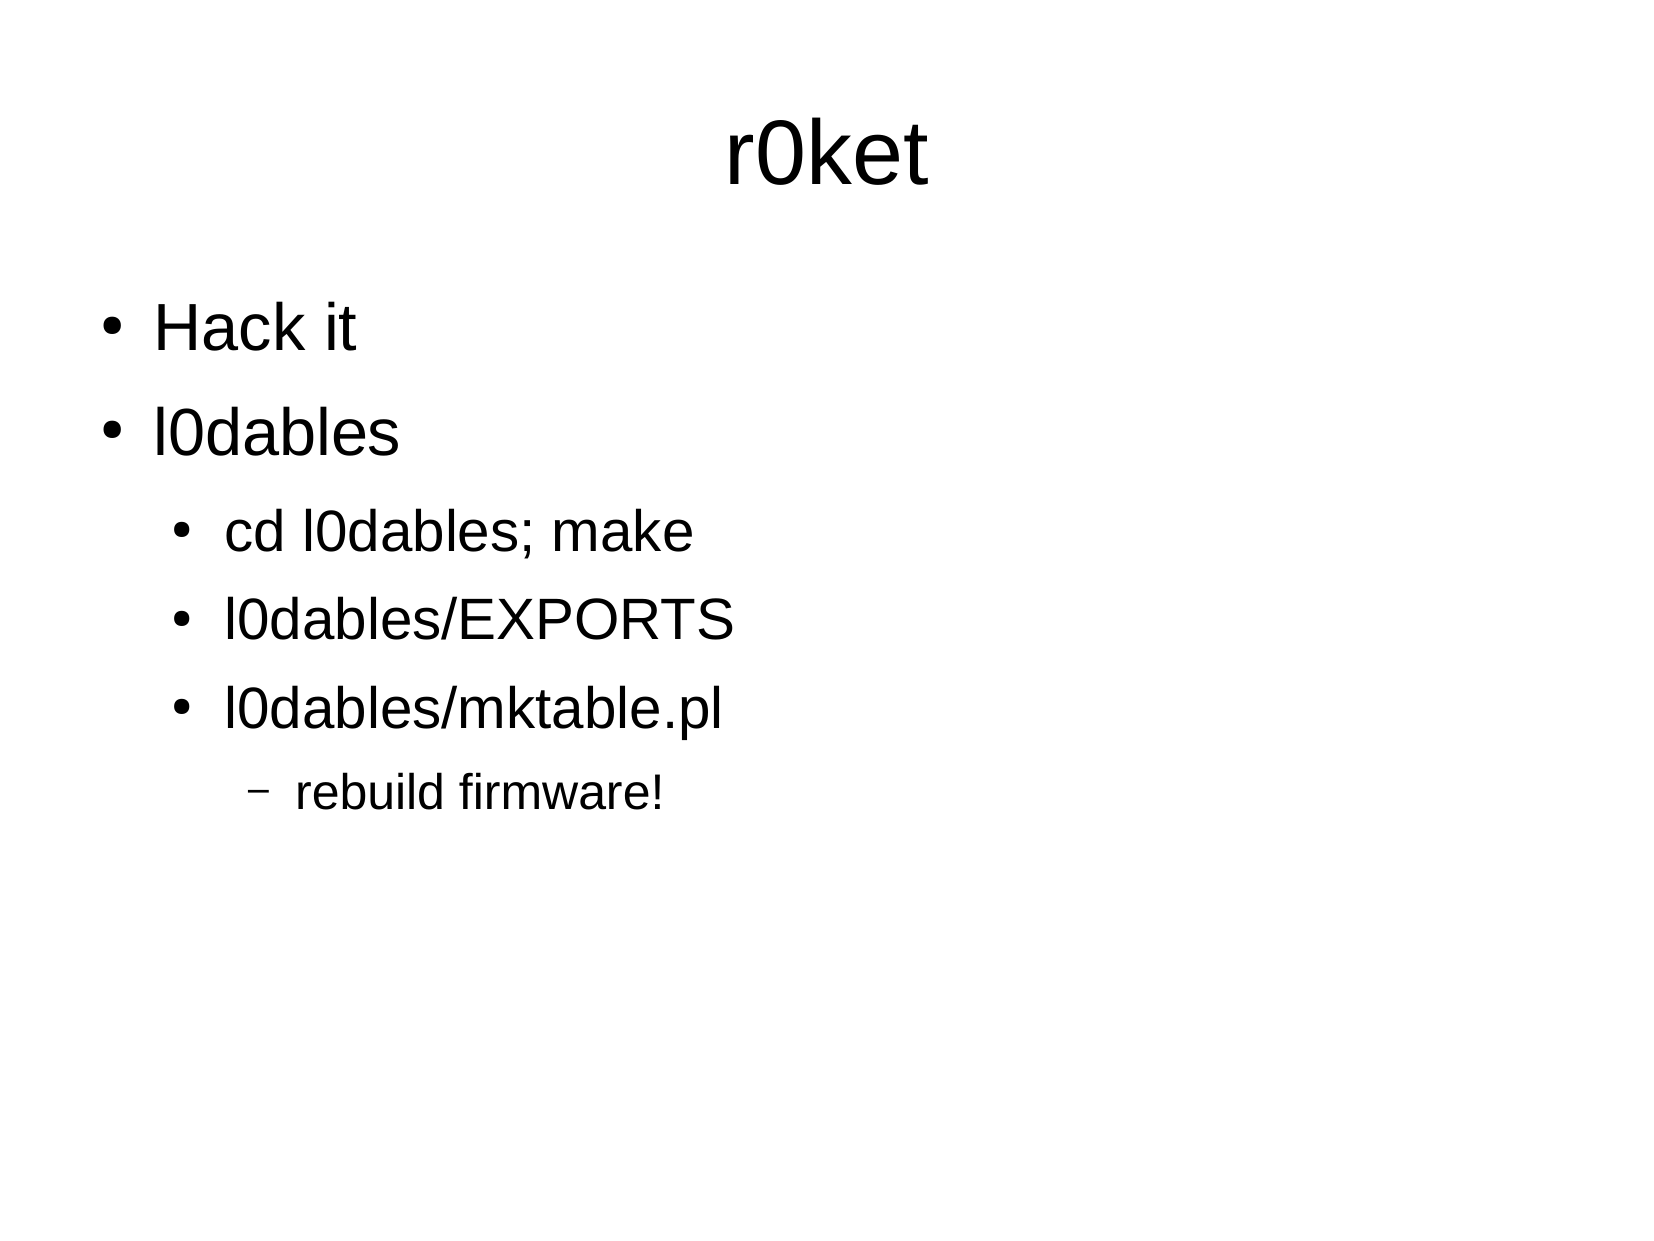

# r0ket
Hack it
l0dables
cd l0dables; make
l0dables/EXPORTS
l0dables/mktable.pl
rebuild firmware!